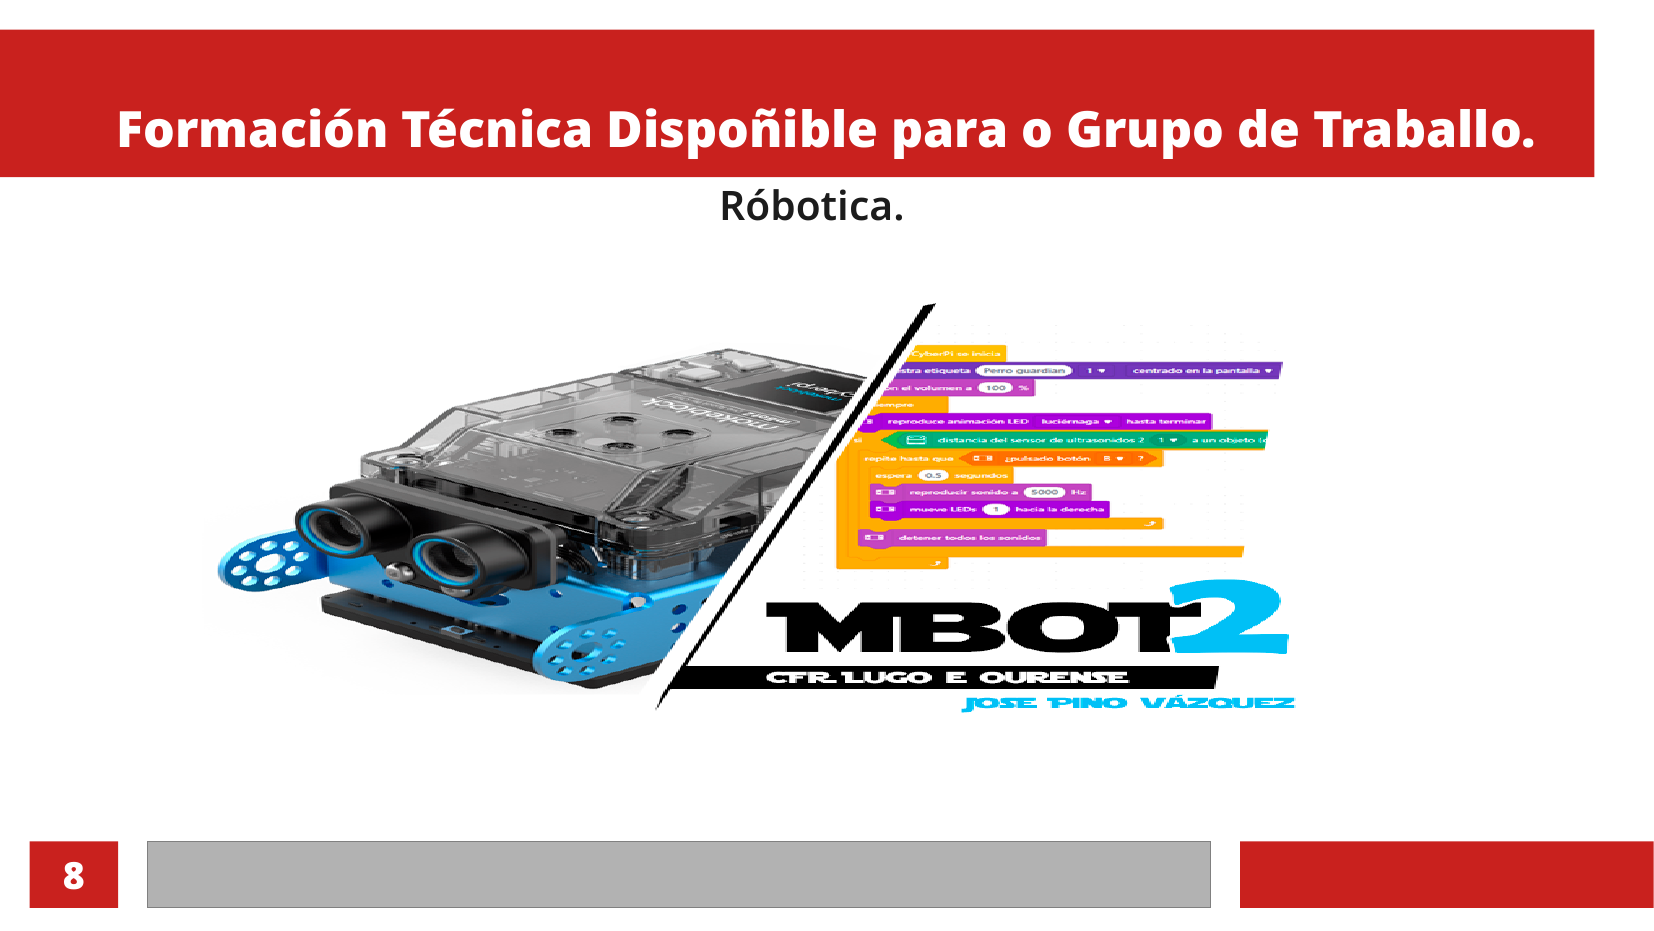

# Formación Técnica Dispoñible para o Grupo de Traballo.
Róbotica.
8